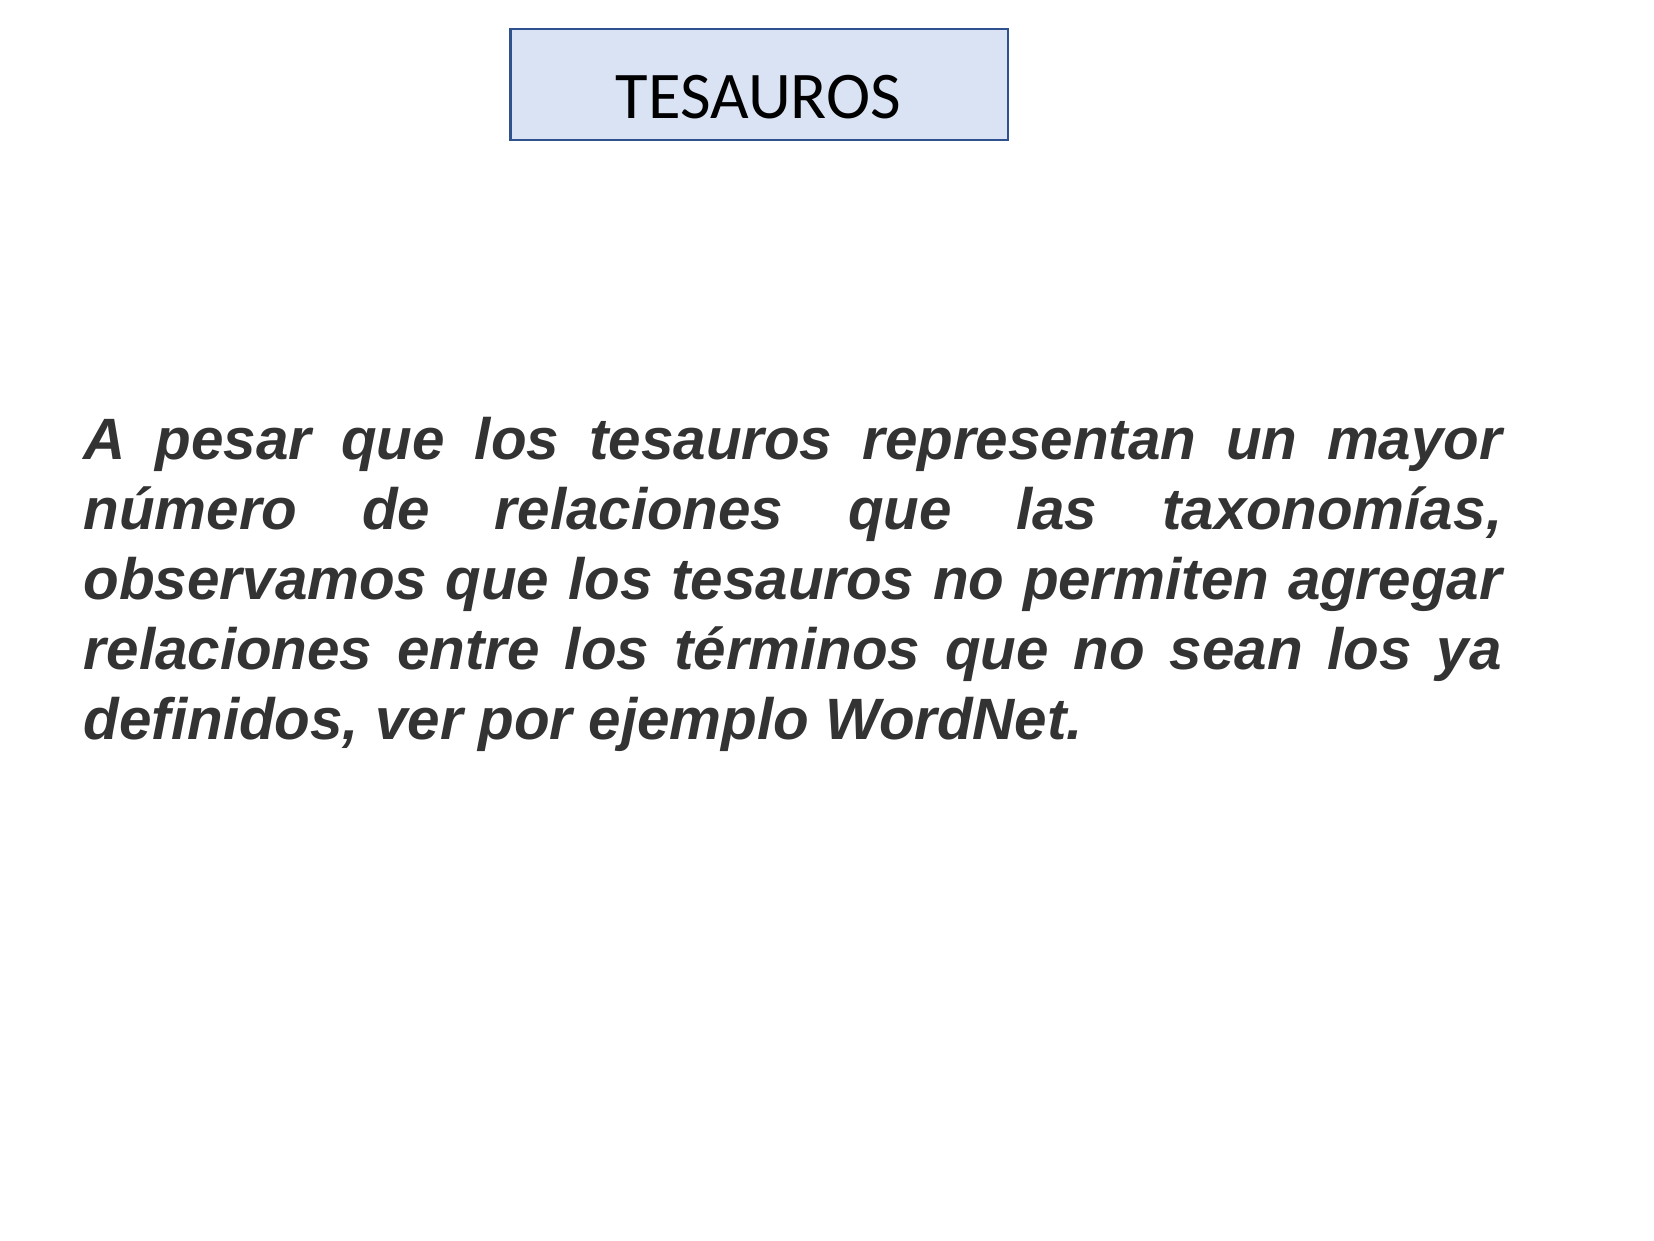

TESAUROS
A pesar que los tesauros representan un mayor número de relaciones que las taxonomías, observamos que los tesauros no permiten agregar relaciones entre los términos que no sean los ya definidos, ver por ejemplo WordNet.